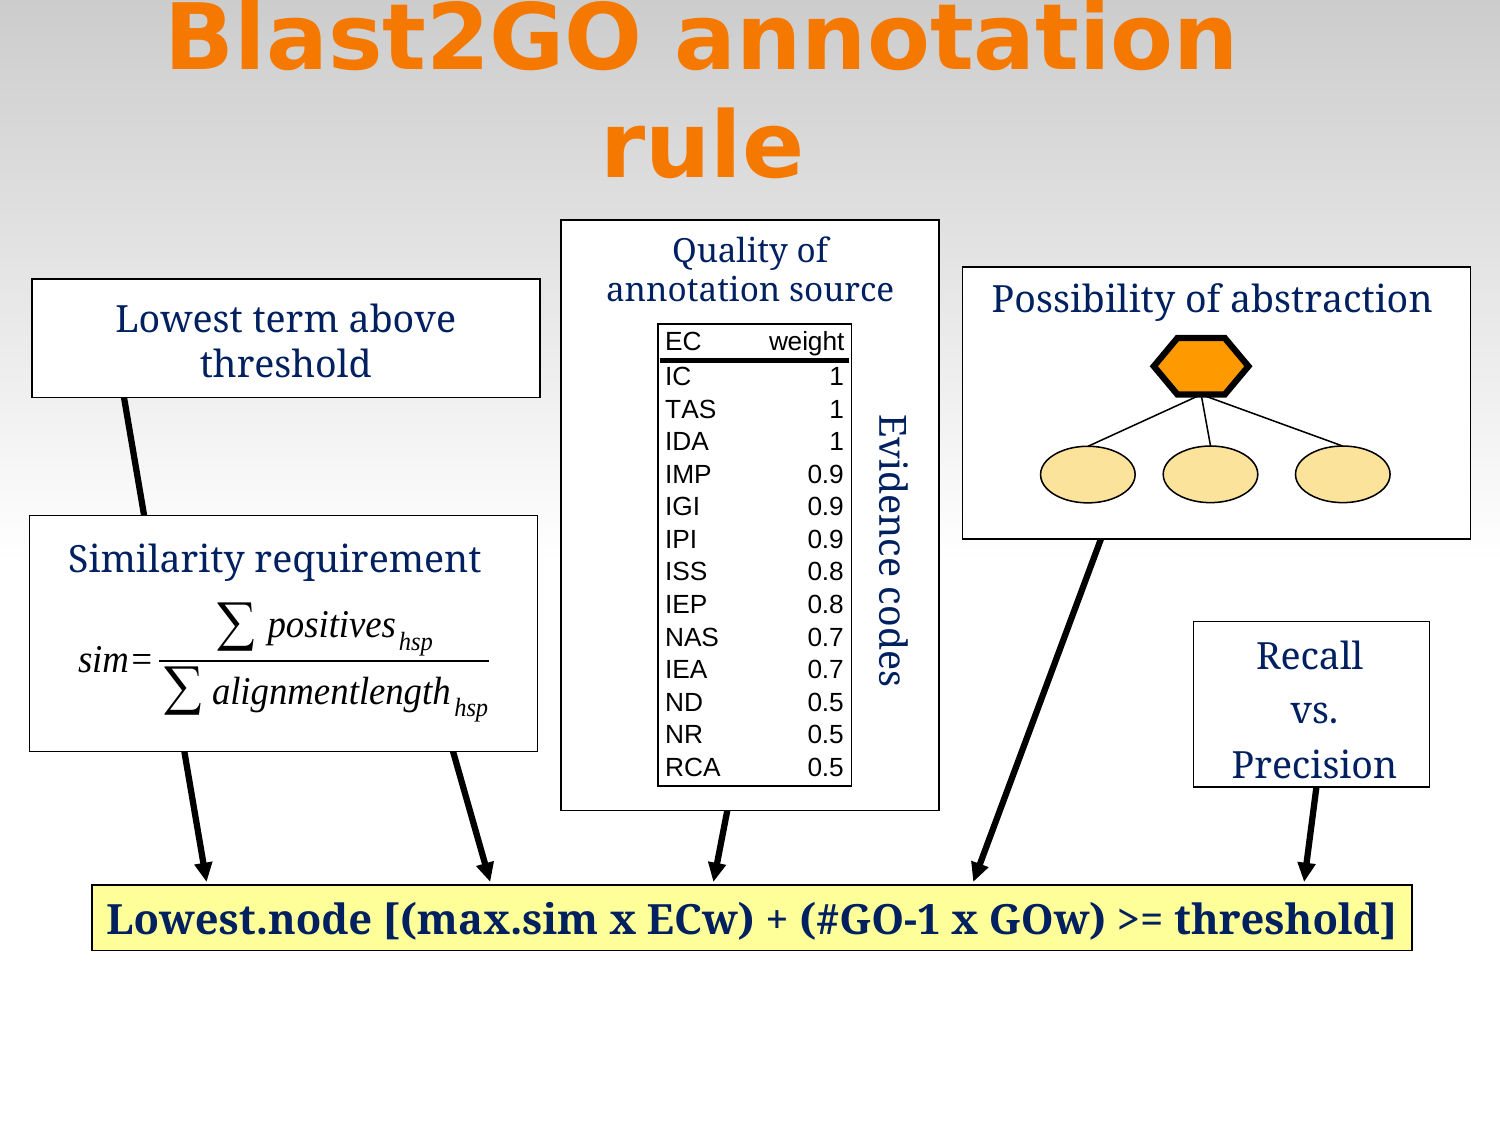

# Blast2GO annotation rule
Quality of annotation source
Evidence codes
Possibility of abstraction
Lowest term above threshold
Similarity requirement
Recall
vs.
Precision
Lowest.node [(max.sim x ECw) + (#GO-1 x GOw) >= threshold]